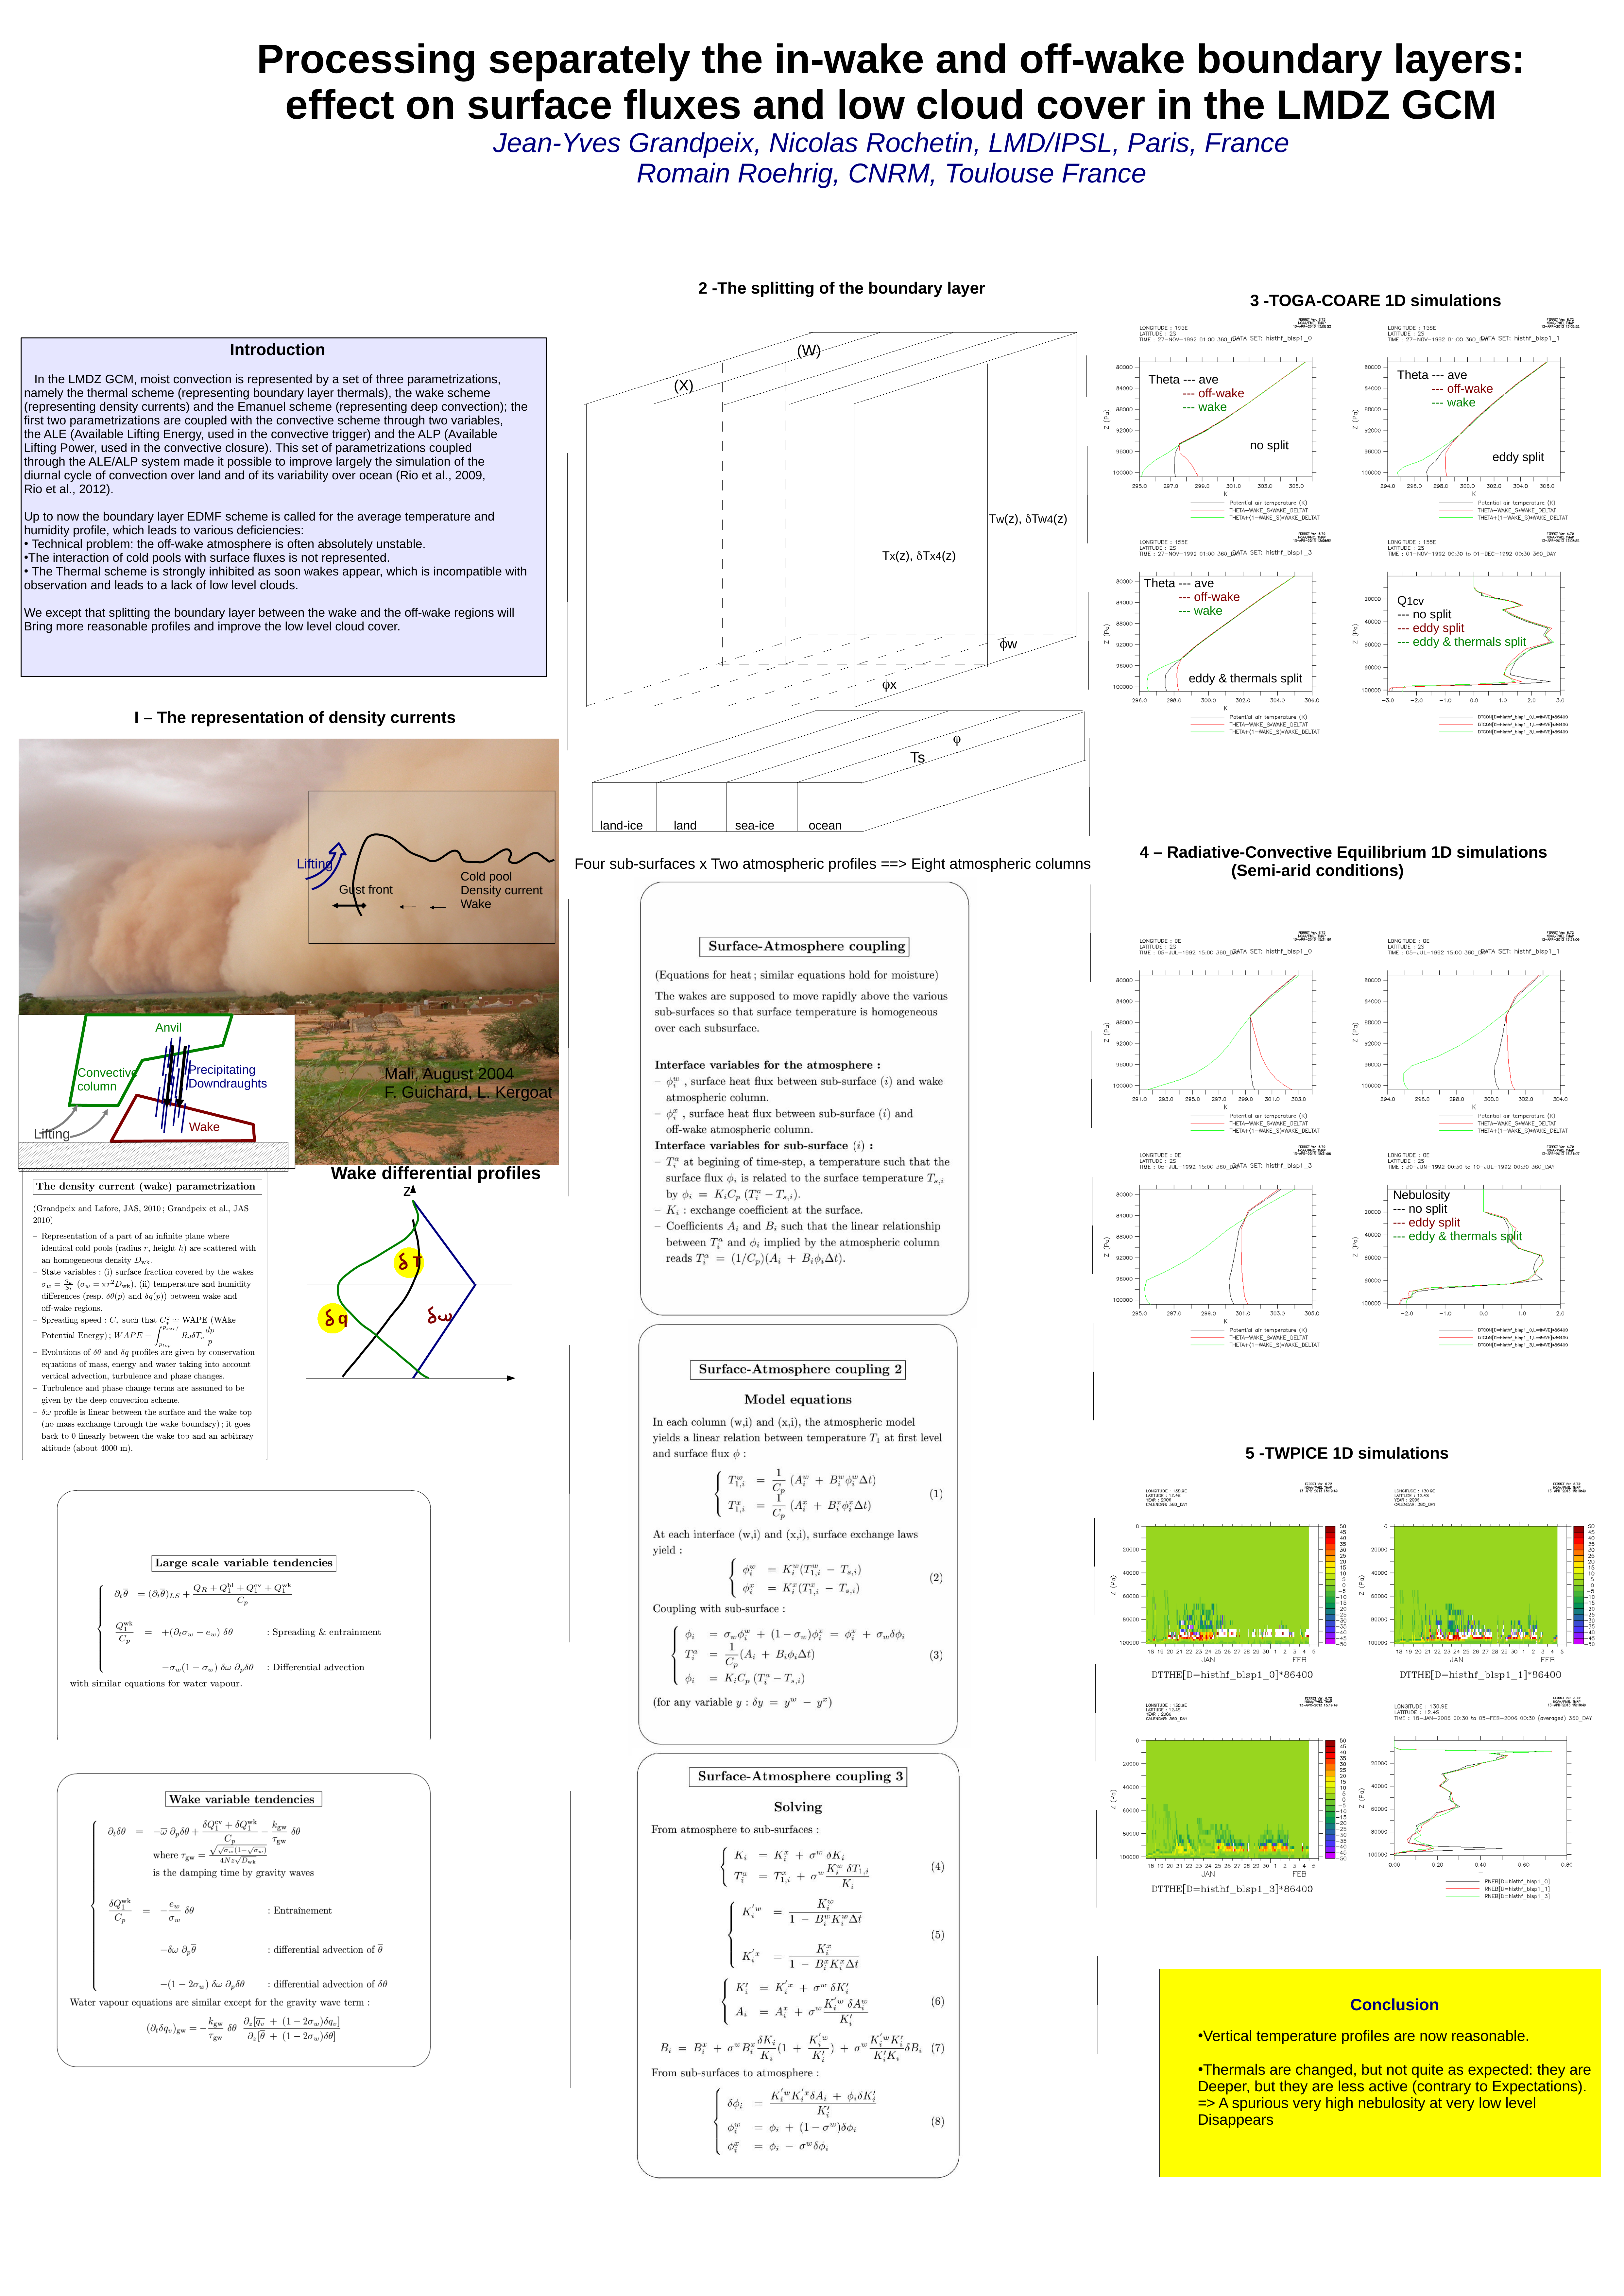

Processing separately the in-wake and off-wake boundary layers:
effect on surface fluxes and low cloud cover in the LMDZ GCM
Jean-Yves Grandpeix, Nicolas Rochetin, LMD/IPSL, Paris, France
Romain Roehrig, CNRM, Toulouse France
2 -The splitting of the boundary layer
3 -TOGA-COARE 1D simulations
 Introduction
 In the LMDZ GCM, moist convection is represented by a set of three parametrizations,
namely the thermal scheme (representing boundary layer thermals), the wake scheme
(representing density currents) and the Emanuel scheme (representing deep convection); the
first two parametrizations are coupled with the convective scheme through two variables,
the ALE (Available Lifting Energy, used in the convective trigger) and the ALP (Available
Lifting Power, used in the convective closure). This set of parametrizations coupled
through the ALE/ALP system made it possible to improve largely the simulation of the
diurnal cycle of convection over land and of its variability over ocean (Rio et al., 2009,
Rio et al., 2012).
Up to now the boundary layer EDMF scheme is called for the average temperature and
humidity profile, which leads to various deficiencies:
 Technical problem: the off-wake atmosphere is often absolutely unstable.
The interaction of cold pools with surface fluxes is not represented.
 The Thermal scheme is strongly inhibited as soon wakes appear, which is incompatible with
observation and leads to a lack of low level clouds.
We except that splitting the boundary layer between the wake and the off-wake regions will
Bring more reasonable profiles and improve the low level cloud cover.
(W)
Theta --- ave
 --- off-wake
 --- wake
Theta --- ave
 --- off-wake
 --- wake
(X)
no split
eddy split
Tw(z), dTw4(z)
Tx(z), dTx4(z)
Theta --- ave
 --- off-wake
 --- wake
Q1cv
--- no split
--- eddy split
--- eddy & thermals split
fw
eddy & thermals split
fx
I – The representation of density currents
f
Ts
land-ice
land
sea-ice
ocean
4 – Radiative-Convective Equilibrium 1D simulations
 (Semi-arid conditions)
Four sub-surfaces x Two atmospheric profiles ==> Eight atmospheric columns
Lifting
Cold pool
Density current
Wake
Gust front
Anvil
Mali, August 2004
F. Guichard, L. Kergoat
Precipitating
Downdraughts
Convective
column
Wake
Lifting
Wake differential profiles
z
Nebulosity
--- no split
--- eddy split
--- eddy & thermals split
T
q
5 -TWPICE 1D simulations
5 -TWPICE 1D simulations
Conclusion
Vertical temperature profiles are now reasonable.
Thermals are changed, but not quite as expected: they are
Deeper, but they are less active (contrary to Expectations).
=> A spurious very high nebulosity at very low level
Disappears